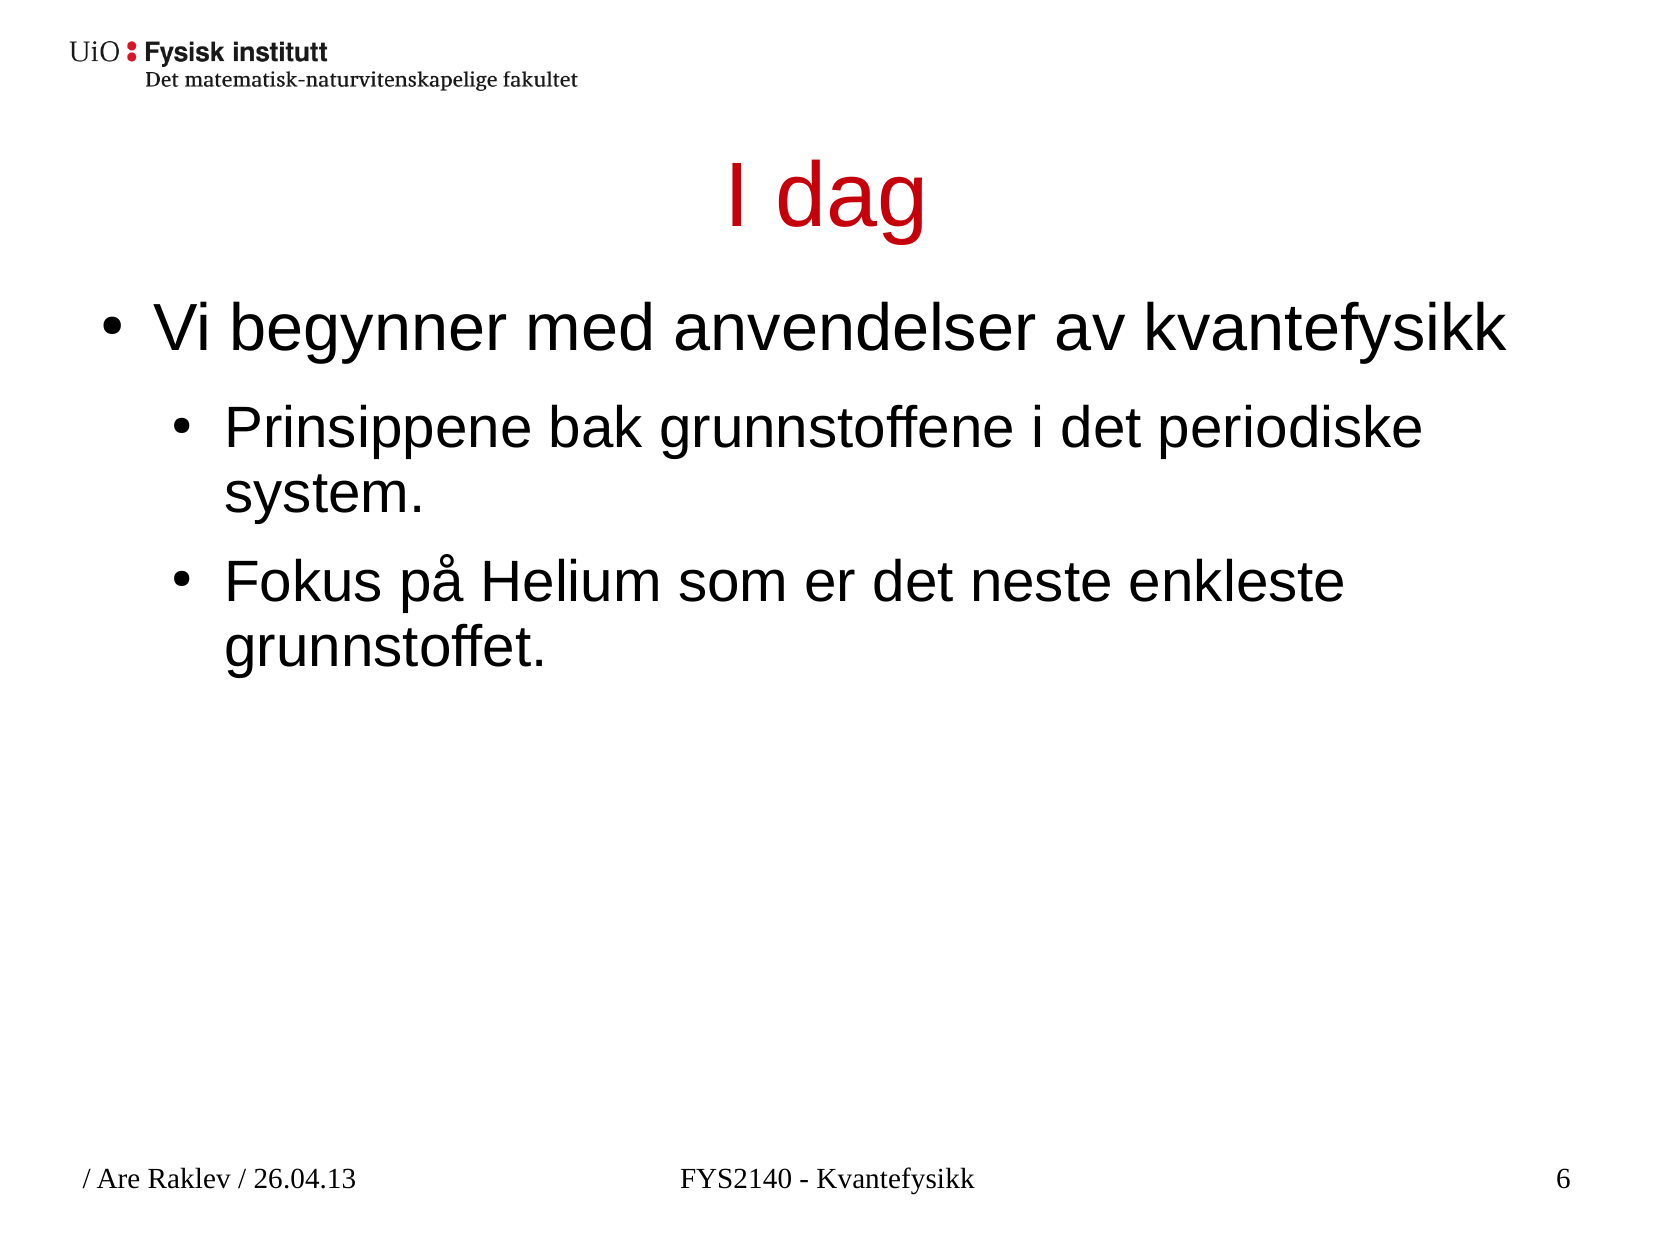

# I dag
Vi begynner med anvendelser av kvantefysikk
Prinsippene bak grunnstoffene i det periodiske system.
Fokus på Helium som er det neste enkleste grunnstoffet.
/ Are Raklev / 26.04.13
FYS2140 - Kvantefysikk
6